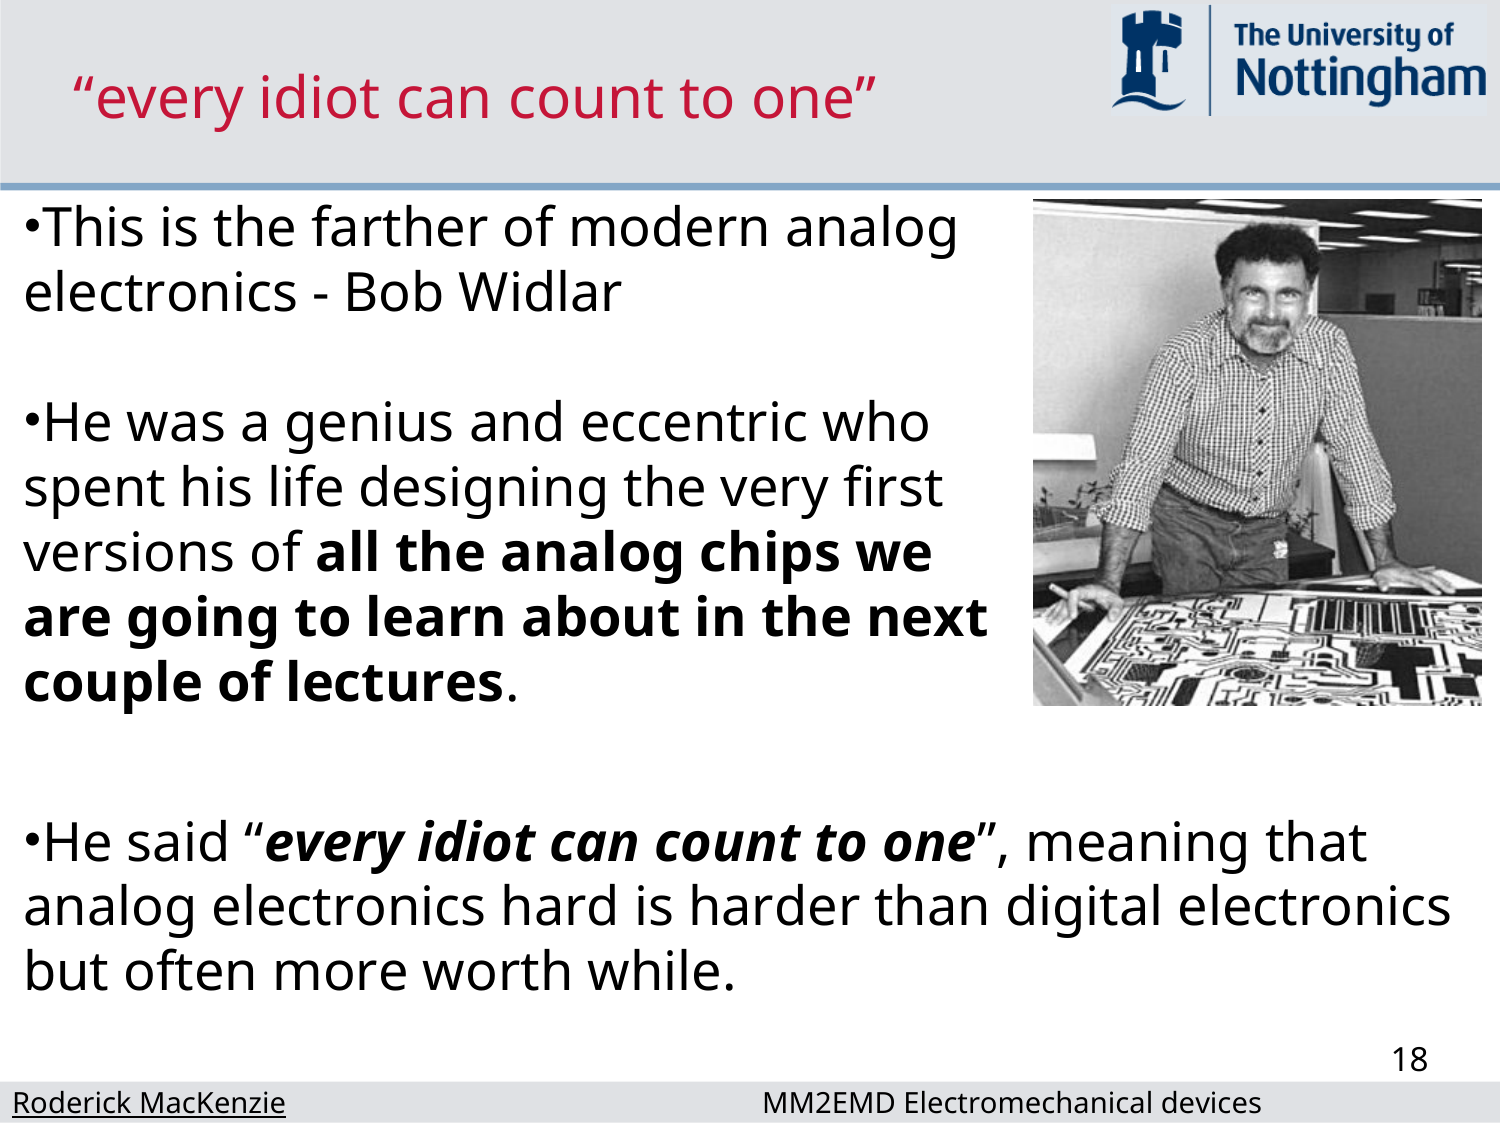

# “every idiot can count to one”
This is the farther of modern analog electronics - Bob Widlar
He was a genius and eccentric who spent his life designing the very first versions of all the analog chips we are going to learn about in the next couple of lectures.
He said “every idiot can count to one”, meaning that analog electronics hard is harder than digital electronics but often more worth while.